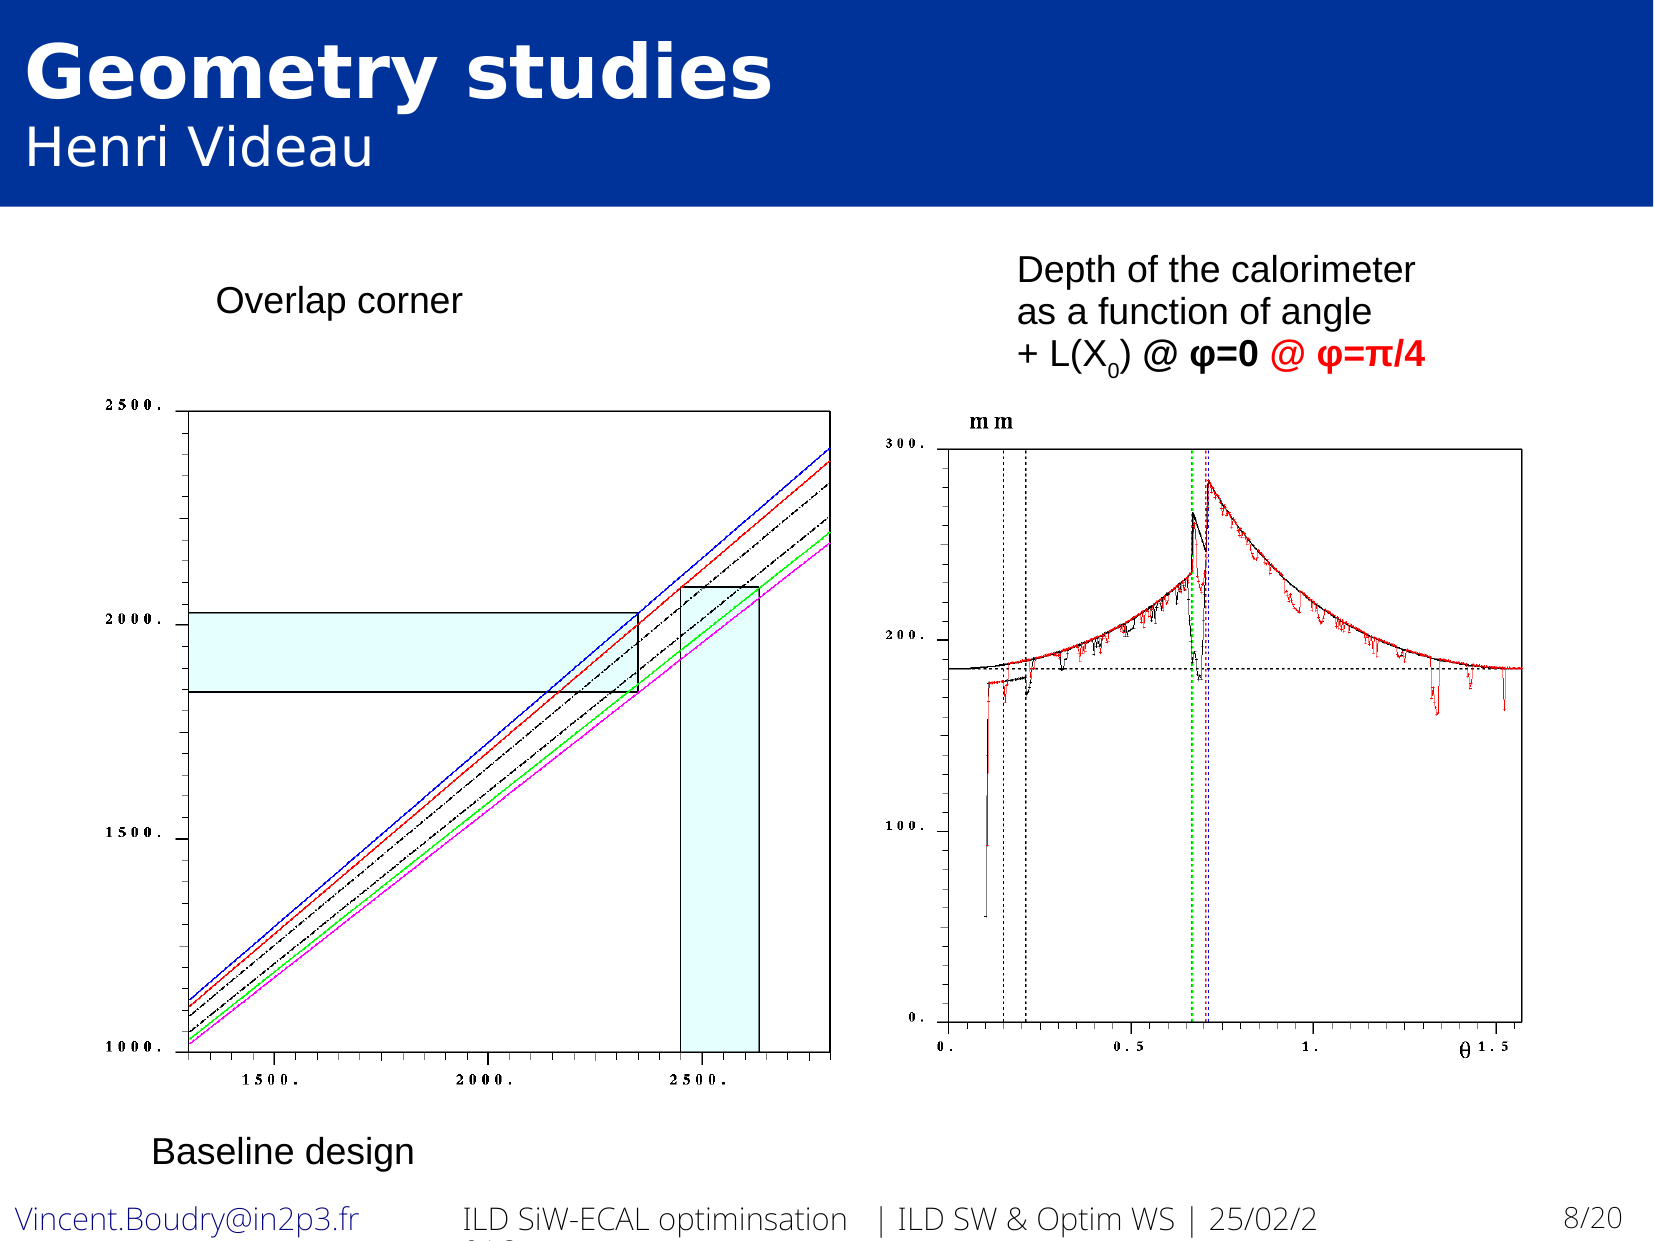

# Geometry studies Henri Videau
Depth of the calorimeter
as a function of angle
+ L(X0) @ φ=0 @ φ=π/4
Overlap corner
Baseline design
ILD SiW-ECAL optiminsation | ILD SW & Optim WS | 25/02/2016
8